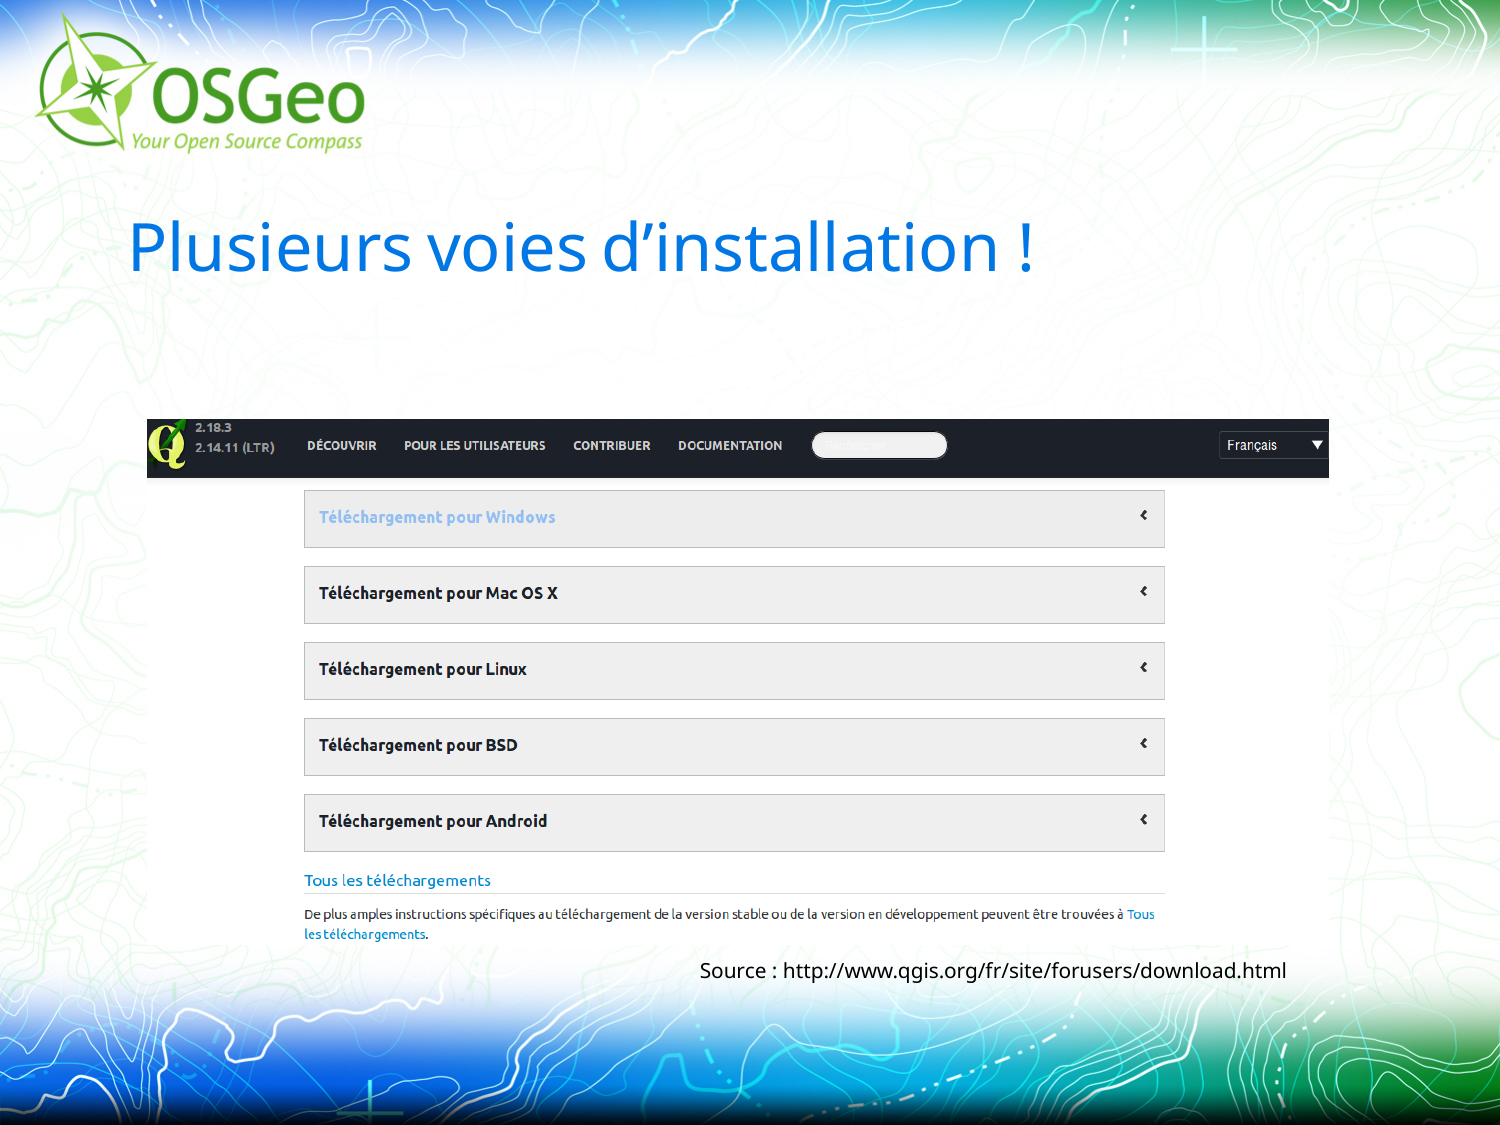

# Plusieurs voies d’installation !
Source : http://www.qgis.org/fr/site/forusers/download.html